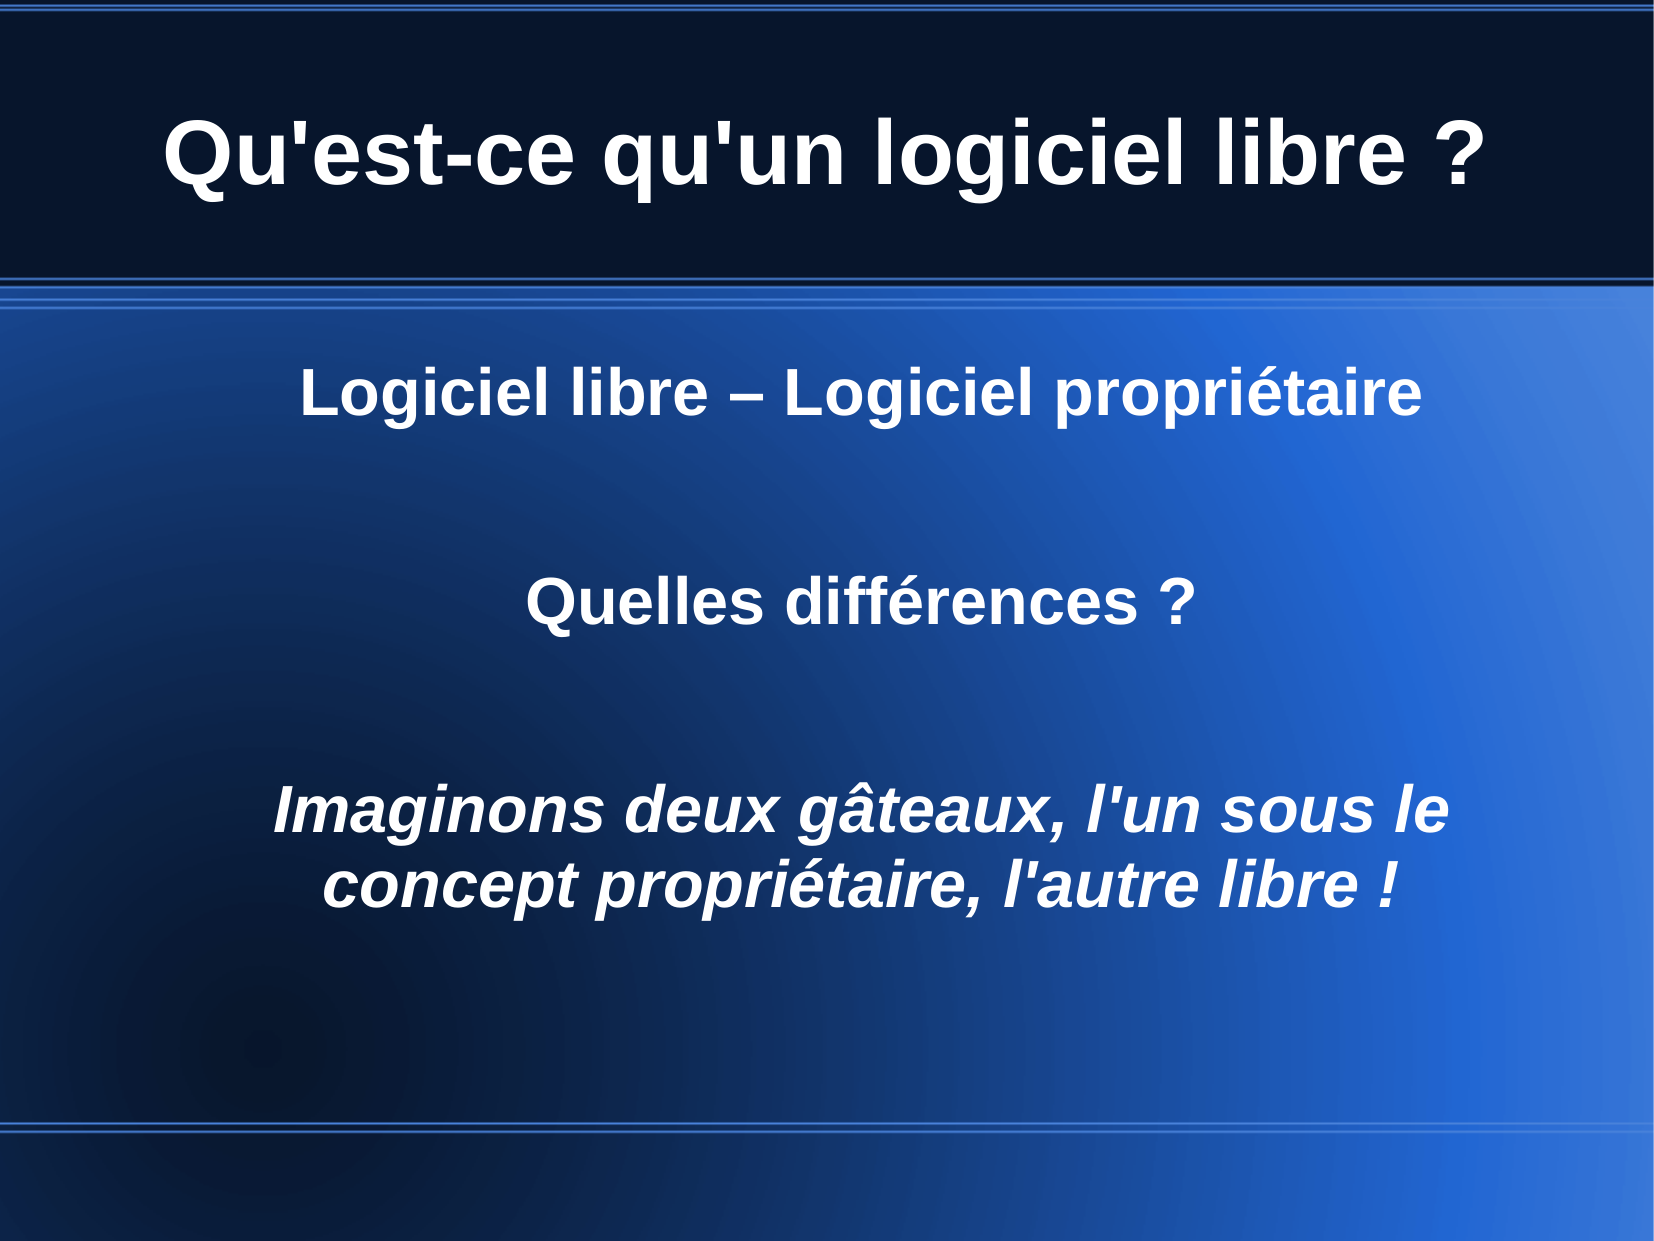

# Qu'est-ce qu'un logiciel libre ?
Logiciel libre – Logiciel propriétaire
Quelles différences ?
Imaginons deux gâteaux, l'un sous le concept propriétaire, l'autre libre !